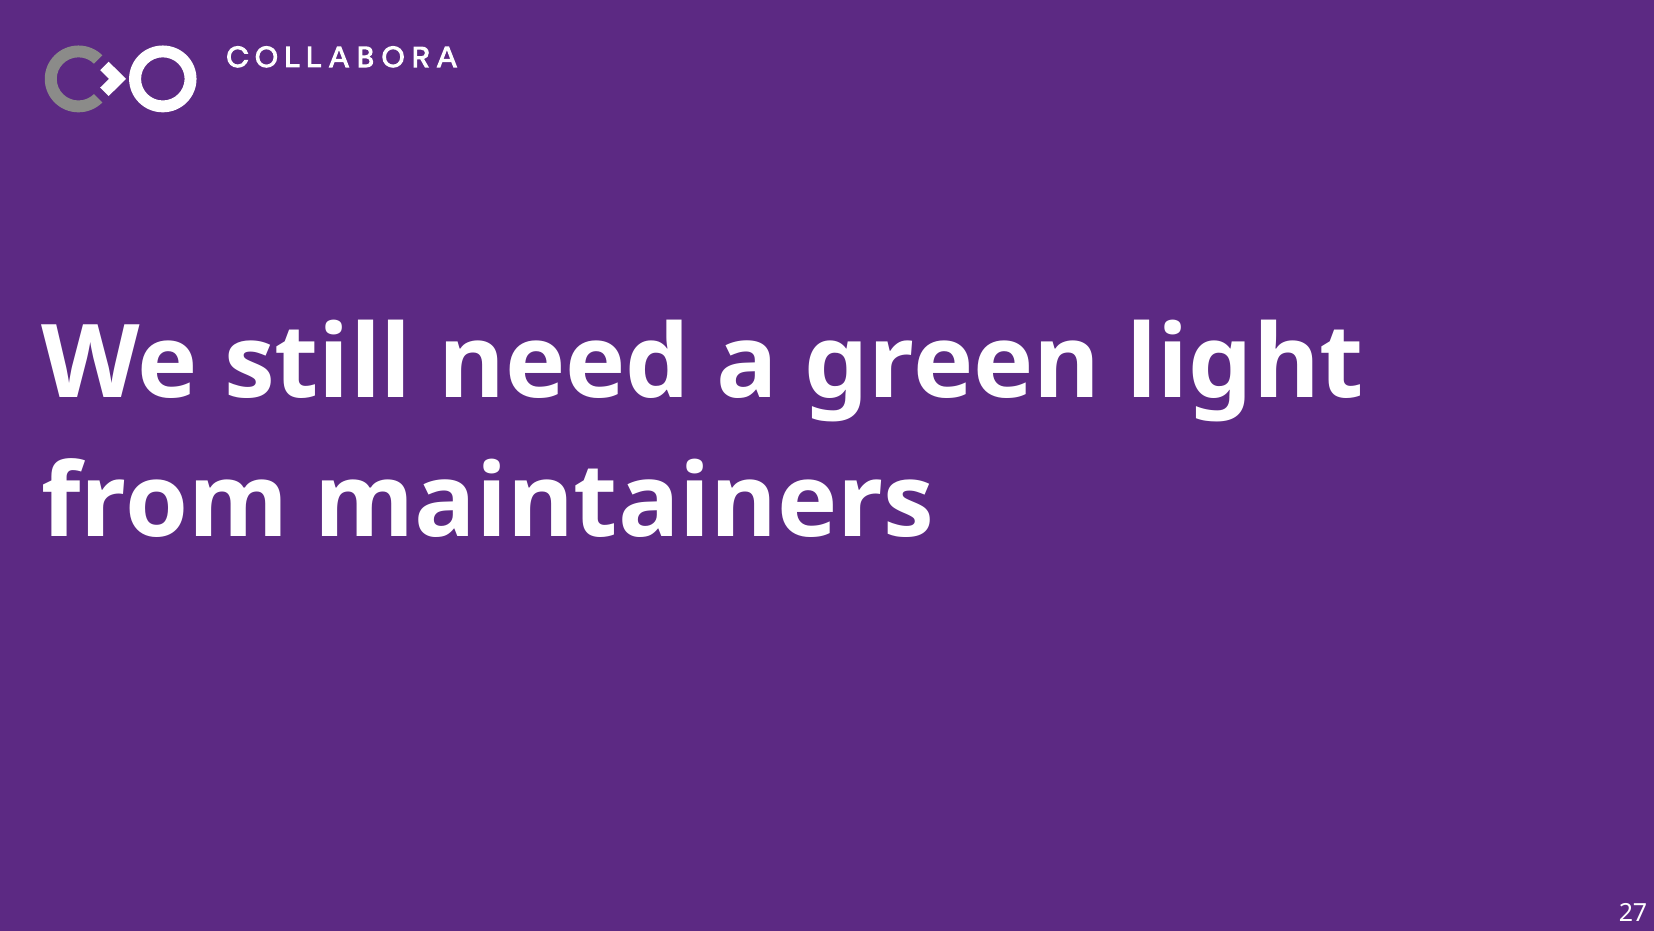

# We still need a green light from maintainers